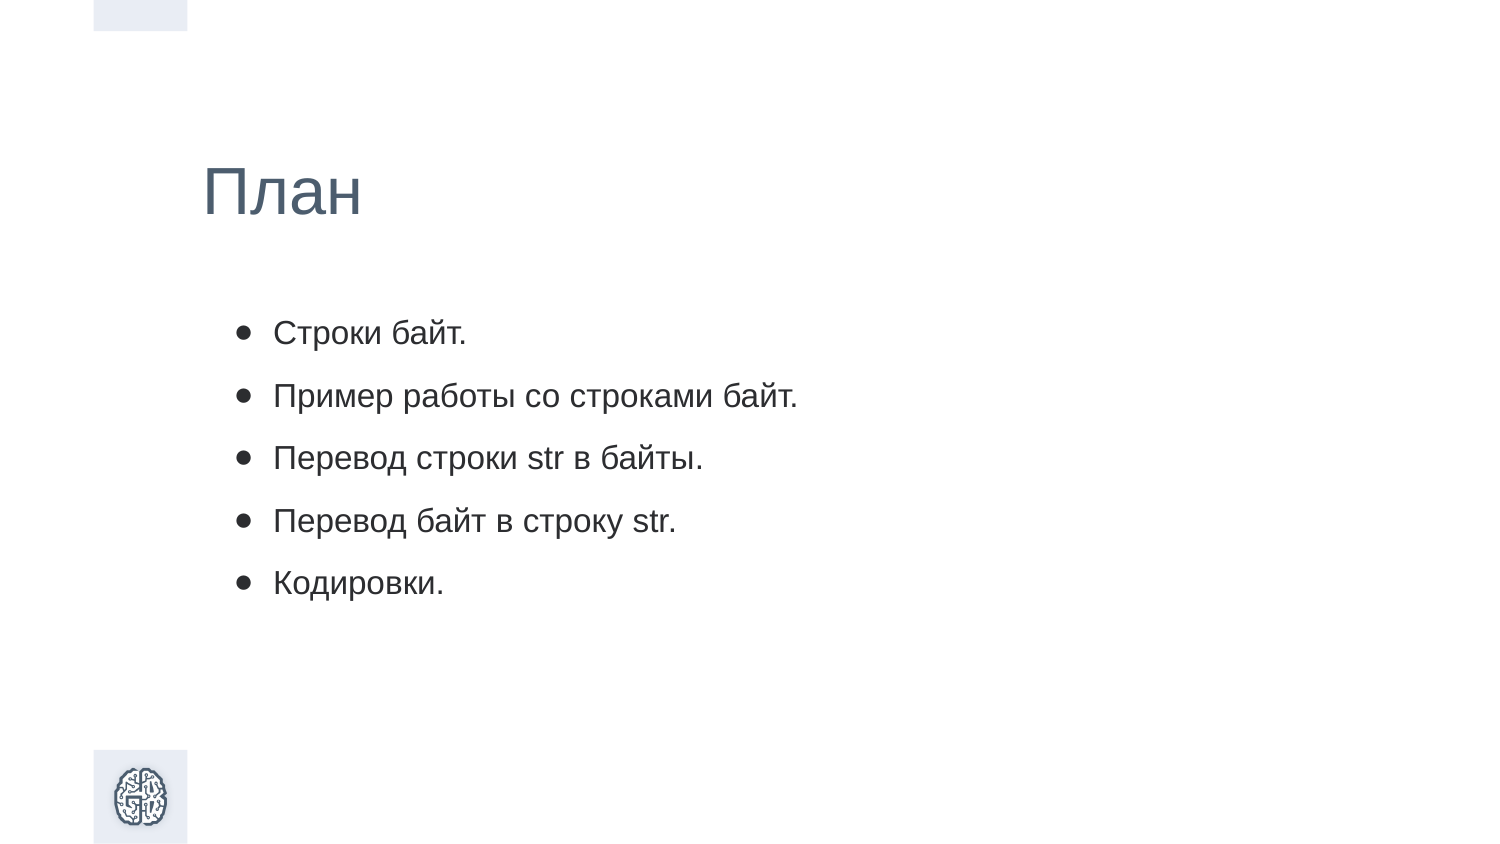

План
Строки байт.
Пример работы со строками байт.
Перевод строки str в байты.
Перевод байт в строку str.
Кодировки.